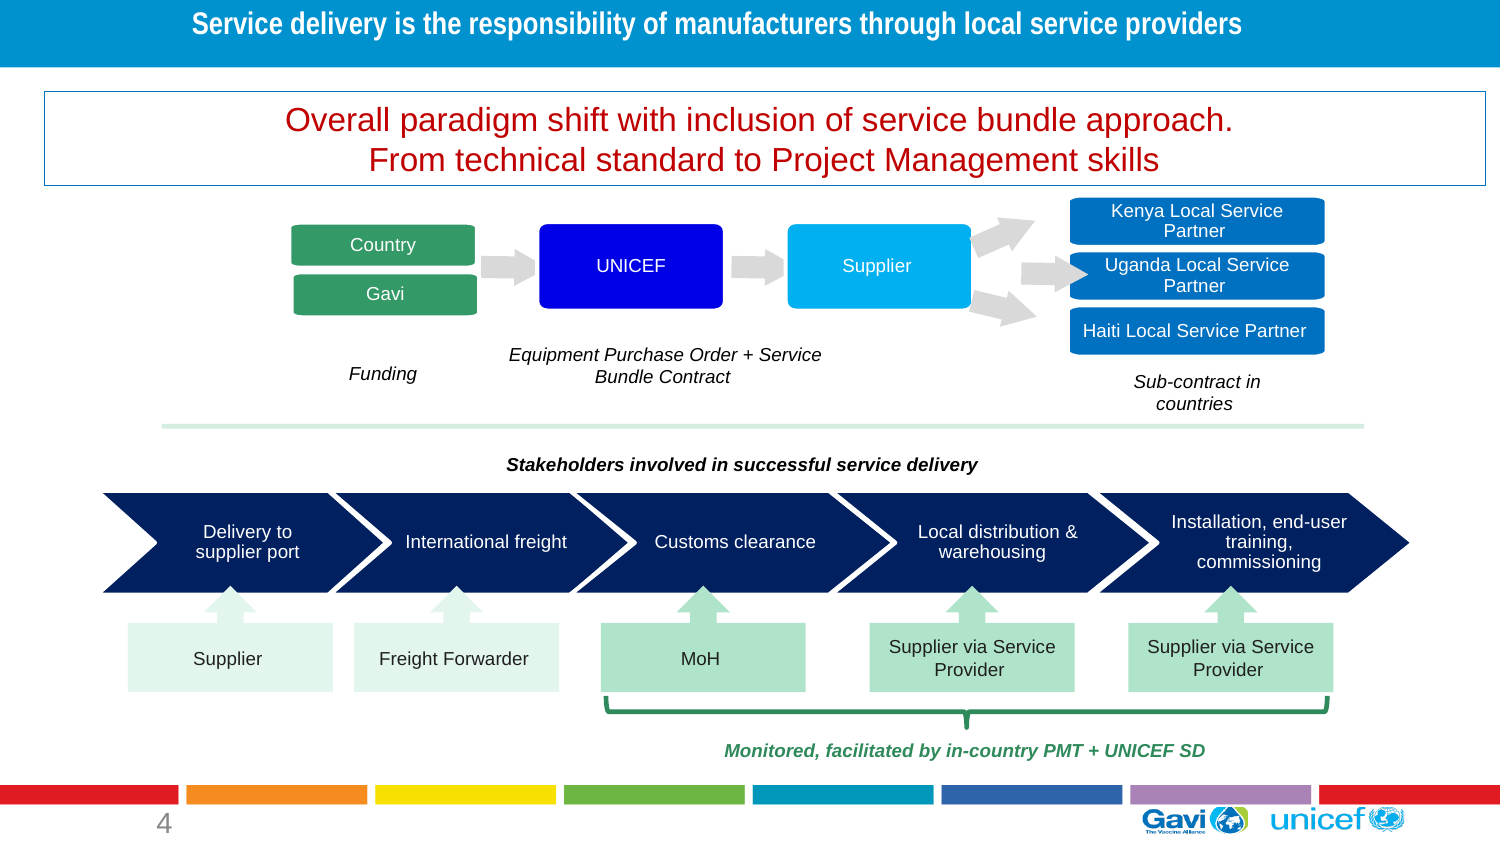

# Service delivery is the responsibility of manufacturers through local service providers
Overall paradigm shift with inclusion of service bundle approach.
From technical standard to Project Management skills
Kenya Local Service Partner
UNICEF
Supplier
Country
Uganda Local Service Partner
Gavi
Haiti Local Service Partner
Equipment Purchase Order + Service Bundle Contract
Funding
Sub-contract in countries
Stakeholders involved in successful service delivery
Delivery to supplier port
International freight
Customs clearance
Local distribution & warehousing
Installation, end-user training, commissioning
Supplier
Freight Forwarder
MoH
Supplier via Service Provider
Supplier via Service Provider
Monitored, facilitated by in-country PMT + UNICEF SD